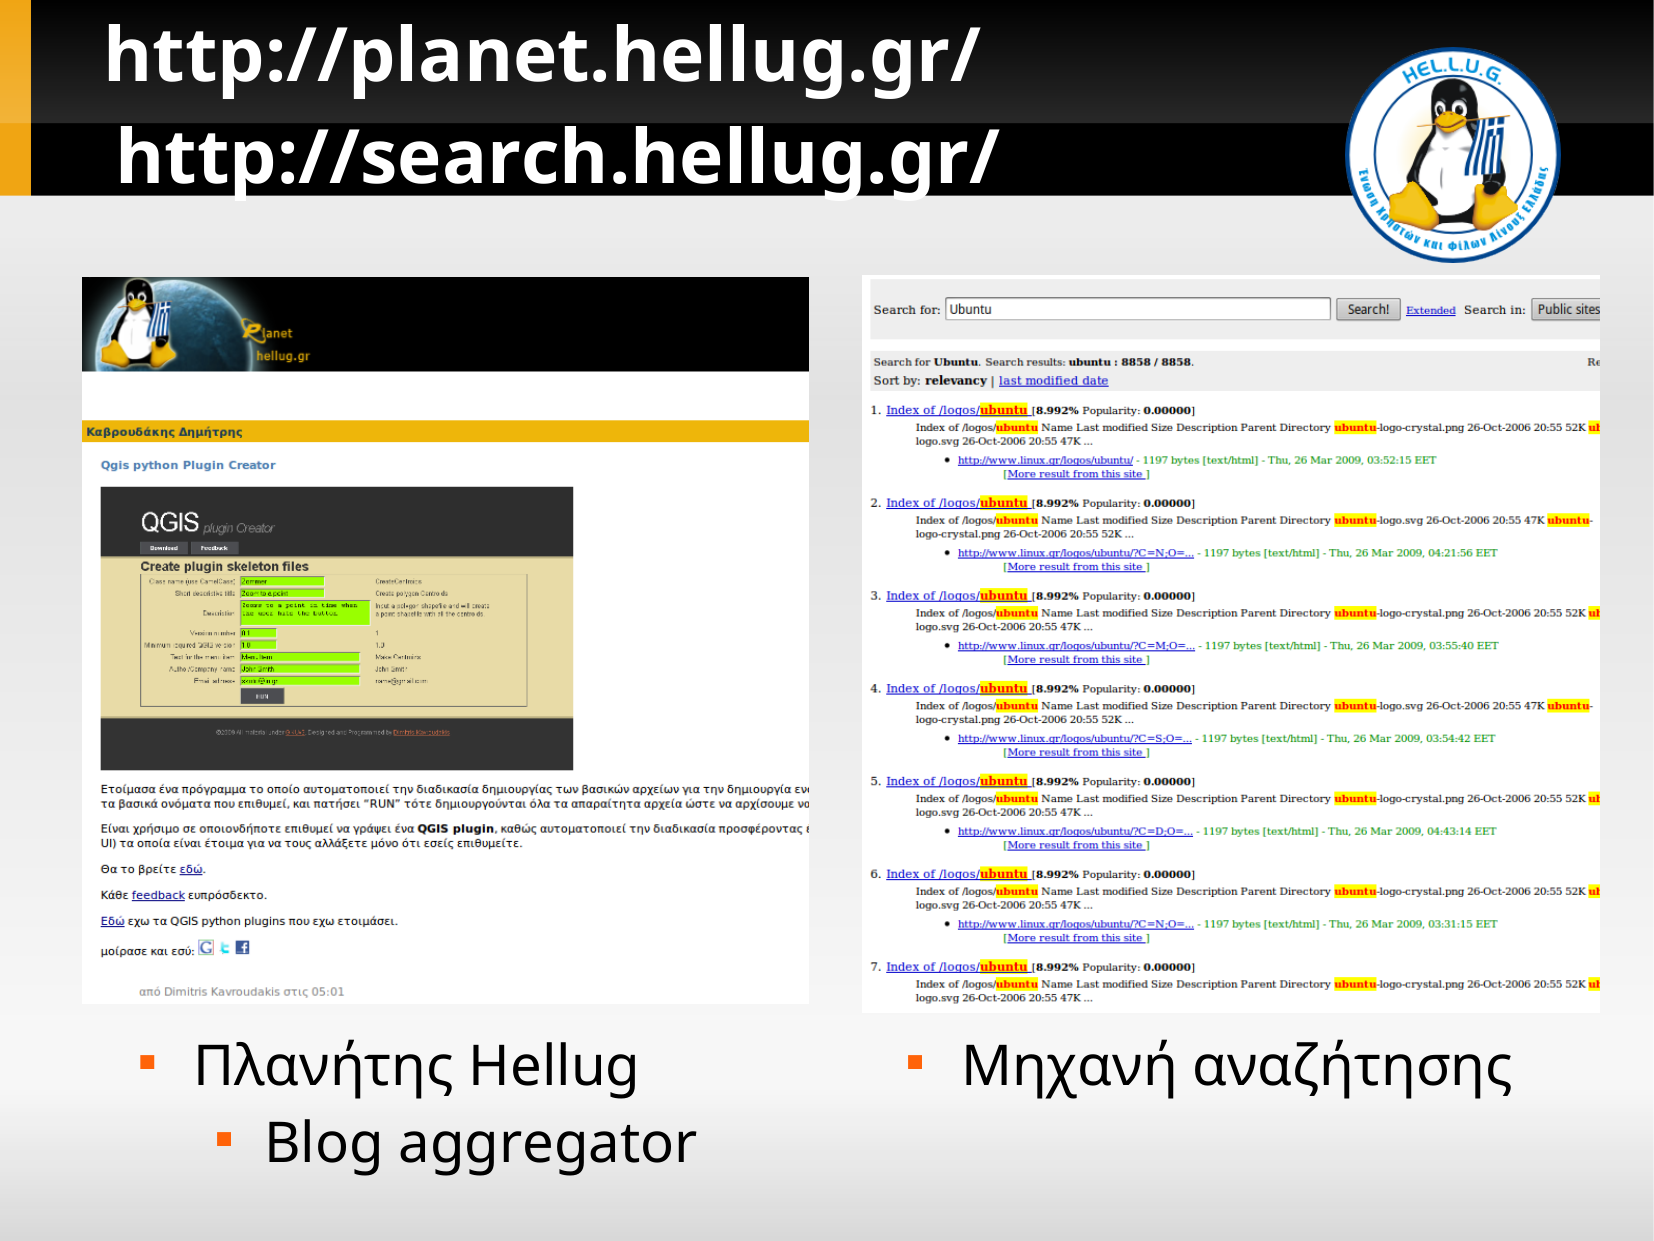

# http://planet.hellug.gr/ http://search.hellug.gr/
Πλανήτης Hellug
Blog aggregator
Μηχανή αναζήτησης